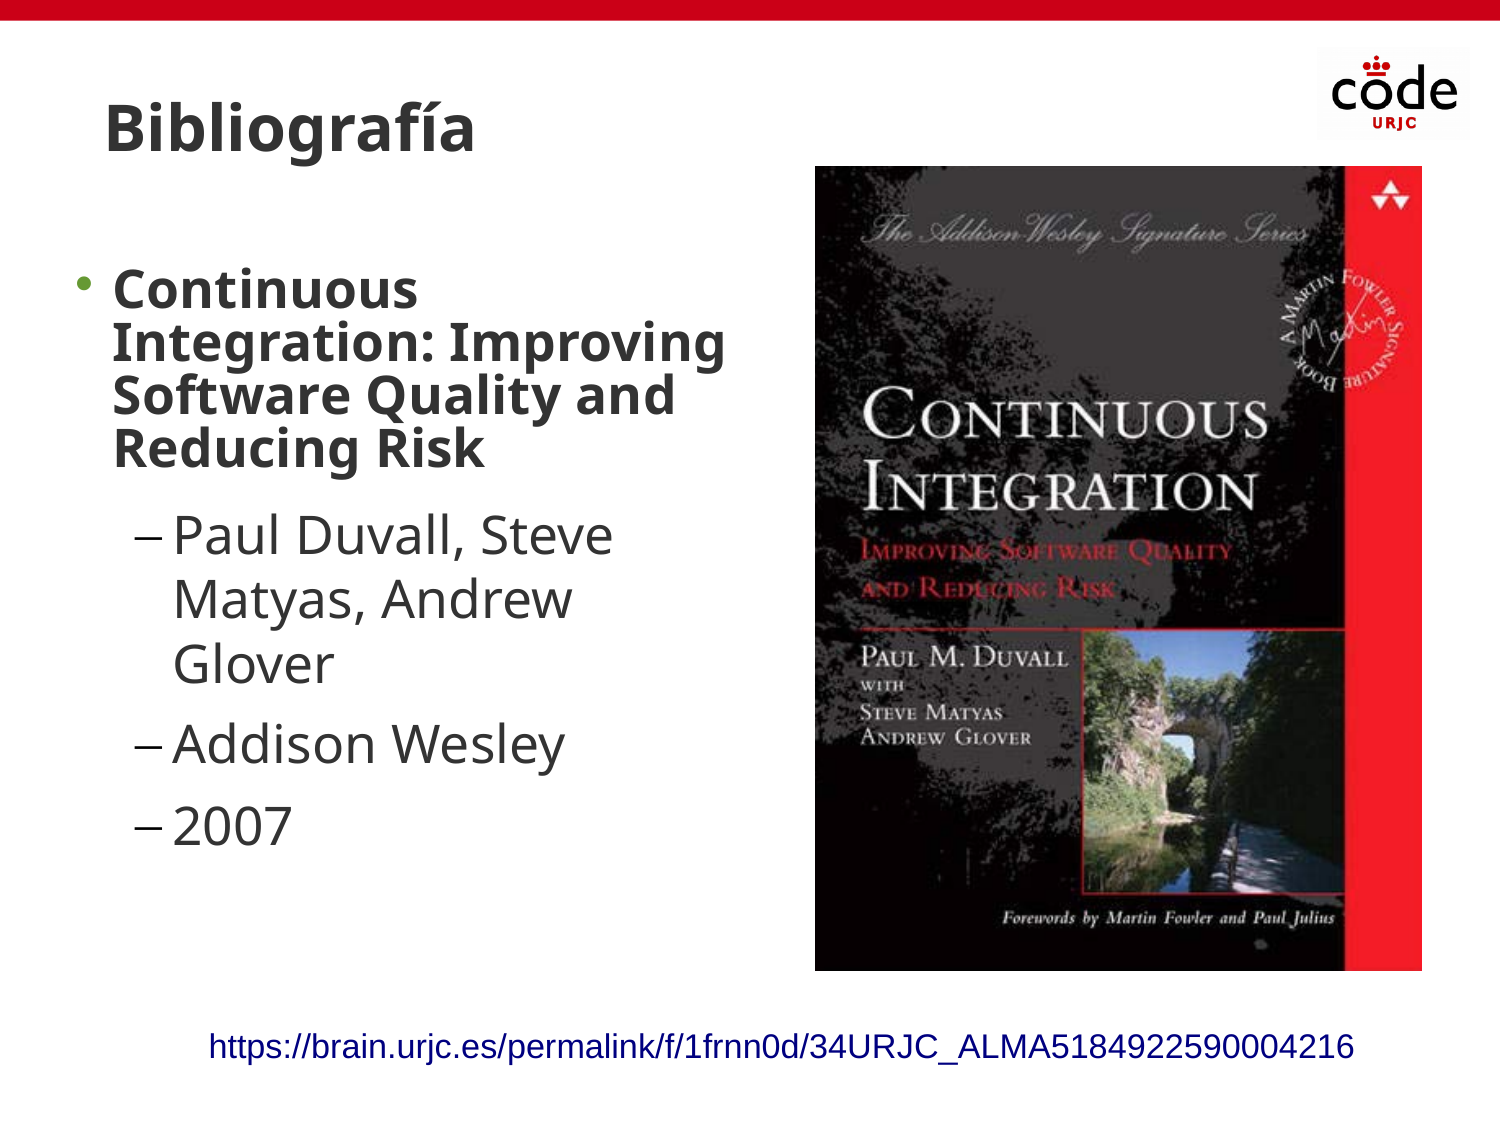

# Bibliografía
Continuous Integration: Improving Software Quality and Reducing Risk
Paul Duvall, Steve Matyas, Andrew Glover
Addison Wesley
2007
 https://brain.urjc.es/permalink/f/1frnn0d/34URJC_ALMA5184922590004216